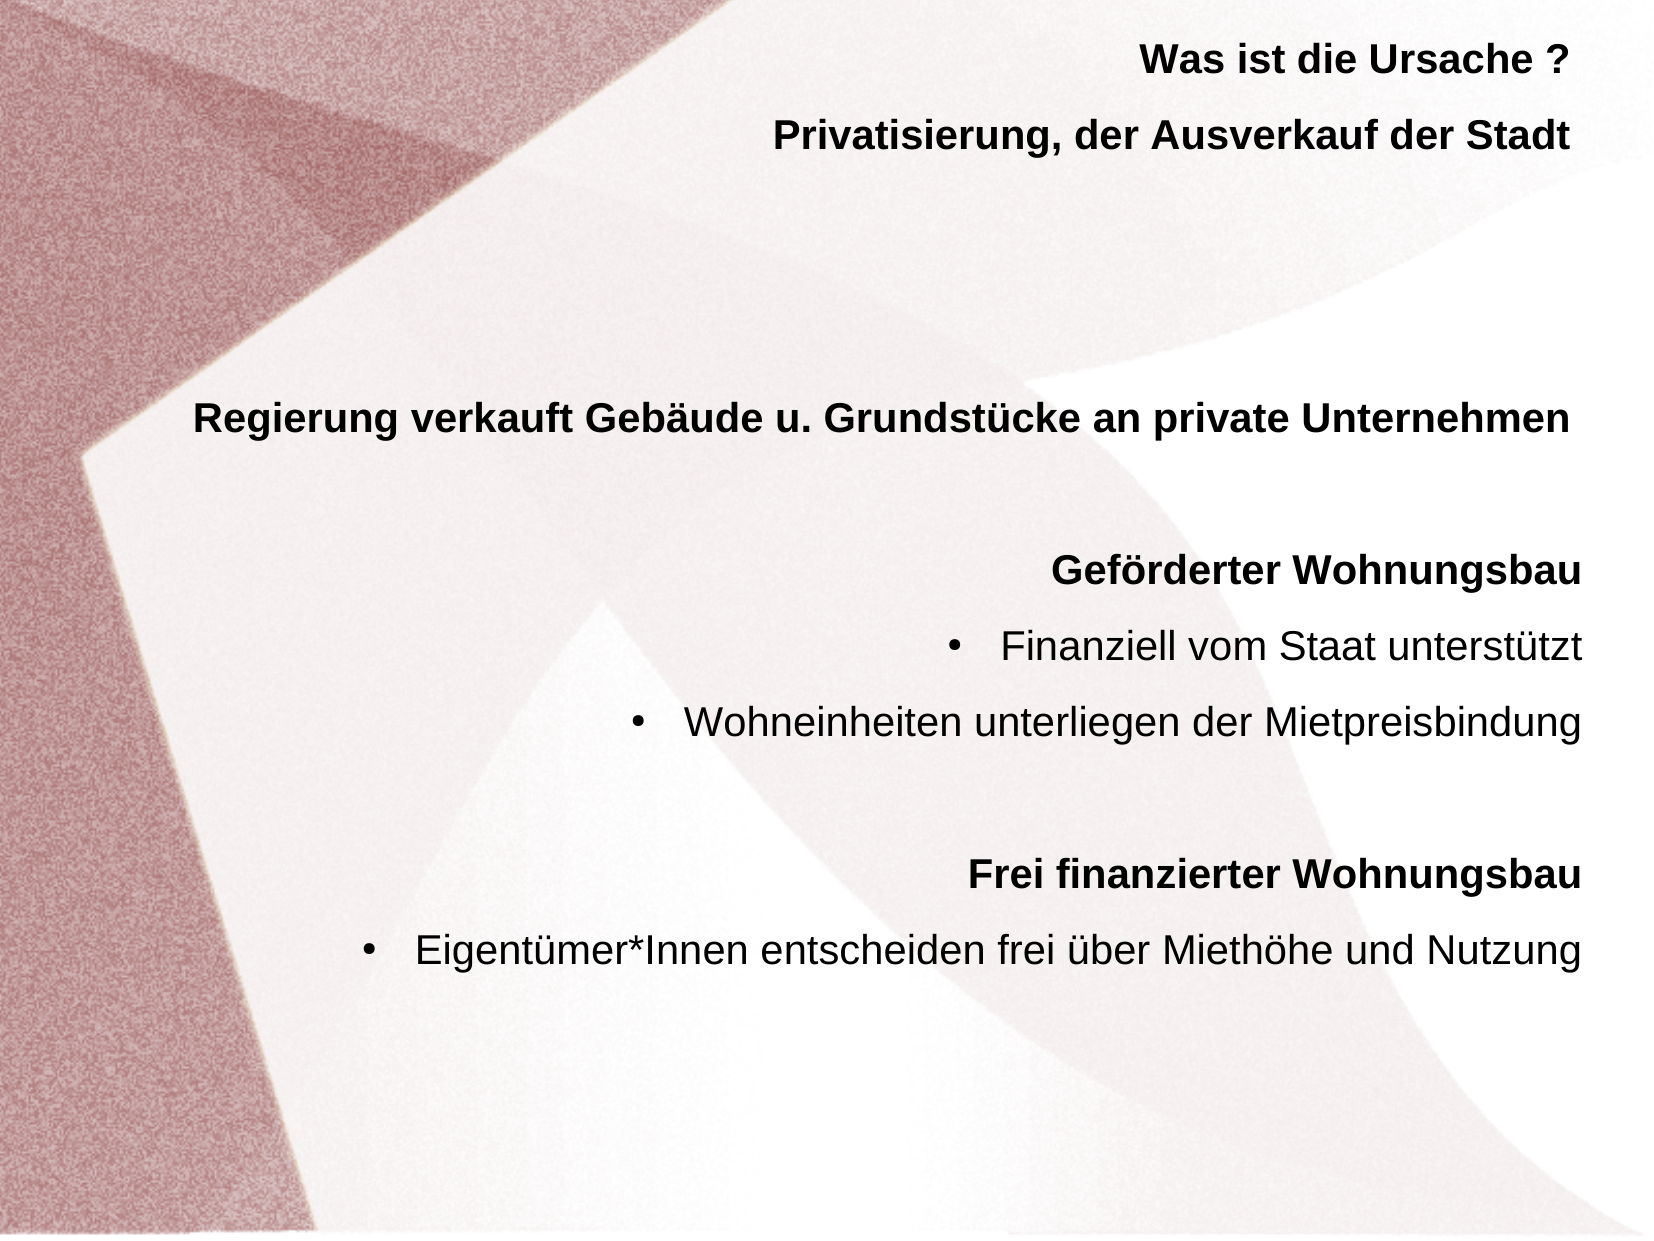

# Was ist die Ursache ?
Privatisierung, der Ausverkauf der Stadt
 Regierung verkauft Gebäude u. Grundstücke an private Unternehmen
Geförderter Wohnungsbau
Finanziell vom Staat unterstützt
Wohneinheiten unterliegen der Mietpreisbindung
Frei finanzierter Wohnungsbau
Eigentümer*Innen entscheiden frei über Miethöhe und Nutzung